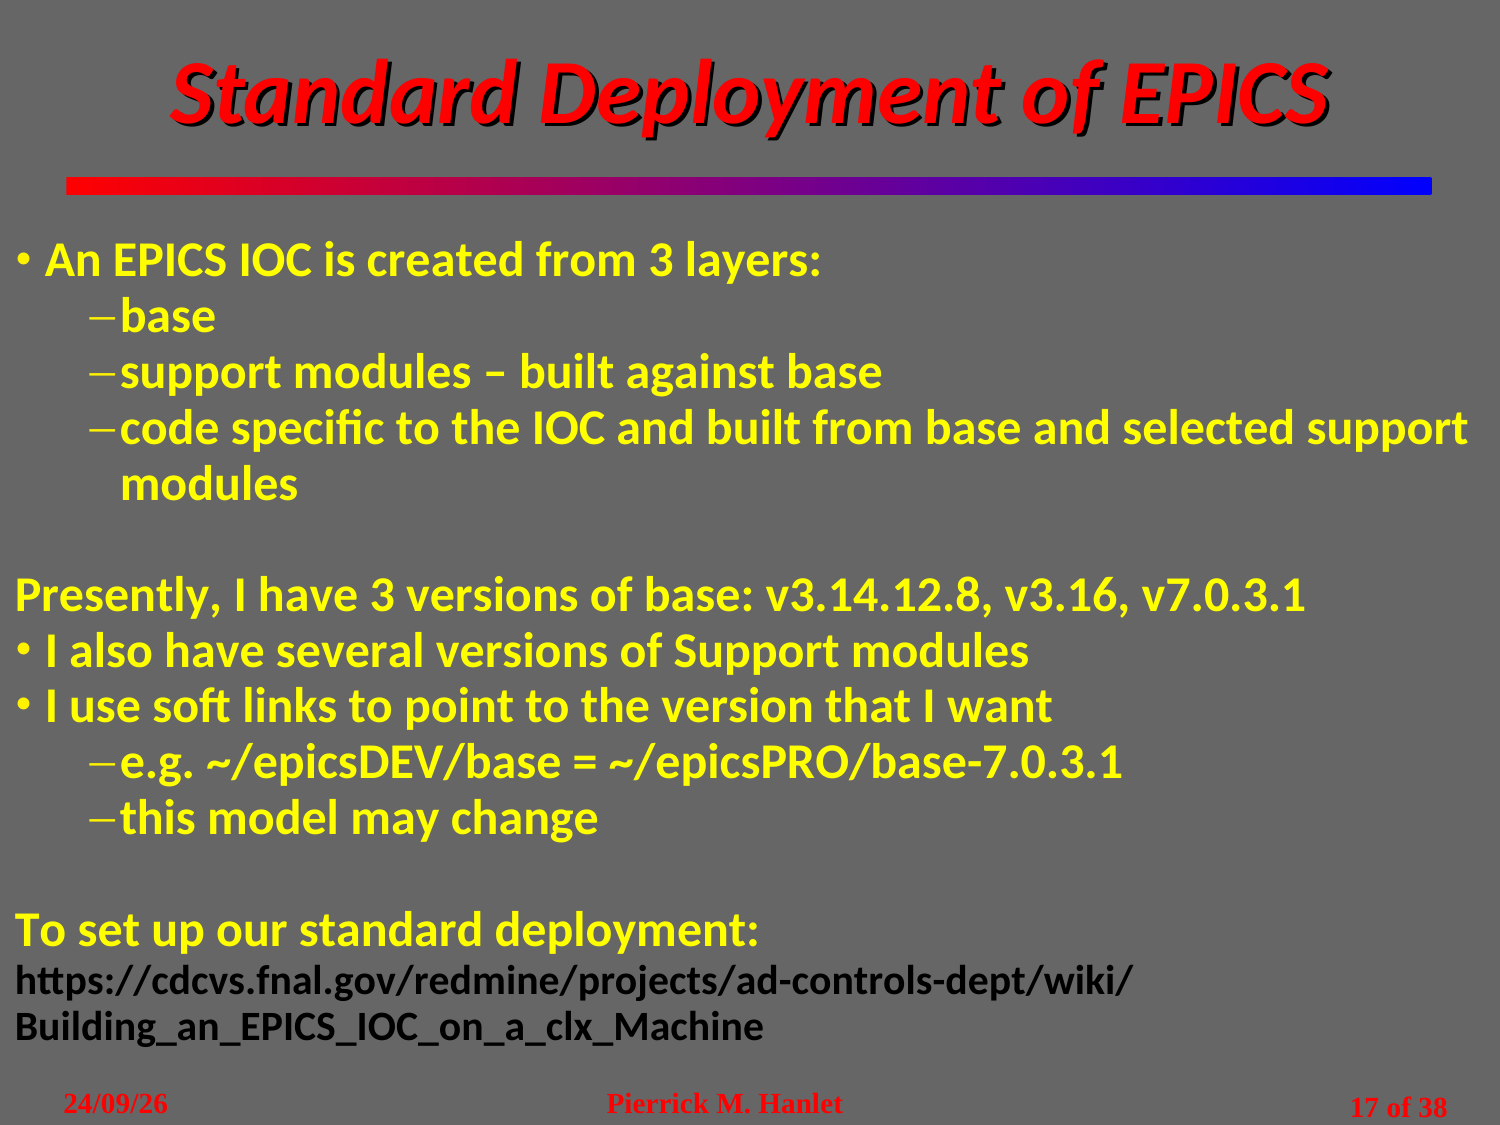

# Standard Deployment of EPICS
An EPICS IOC is created from 3 layers:
base
support modules – built against base
code specific to the IOC and built from base and selected support modules
Presently, I have 3 versions of base: v3.14.12.8, v3.16, v7.0.3.1
I also have several versions of Support modules
I use soft links to point to the version that I want
e.g. ~/epicsDEV/base = ~/epicsPRO/base-7.0.3.1
this model may change
To set up our standard deployment:
https://cdcvs.fnal.gov/redmine/projects/ad-controls-dept/wiki/Building_an_EPICS_IOC_on_a_clx_Machine
17
Pierrick Hanlet